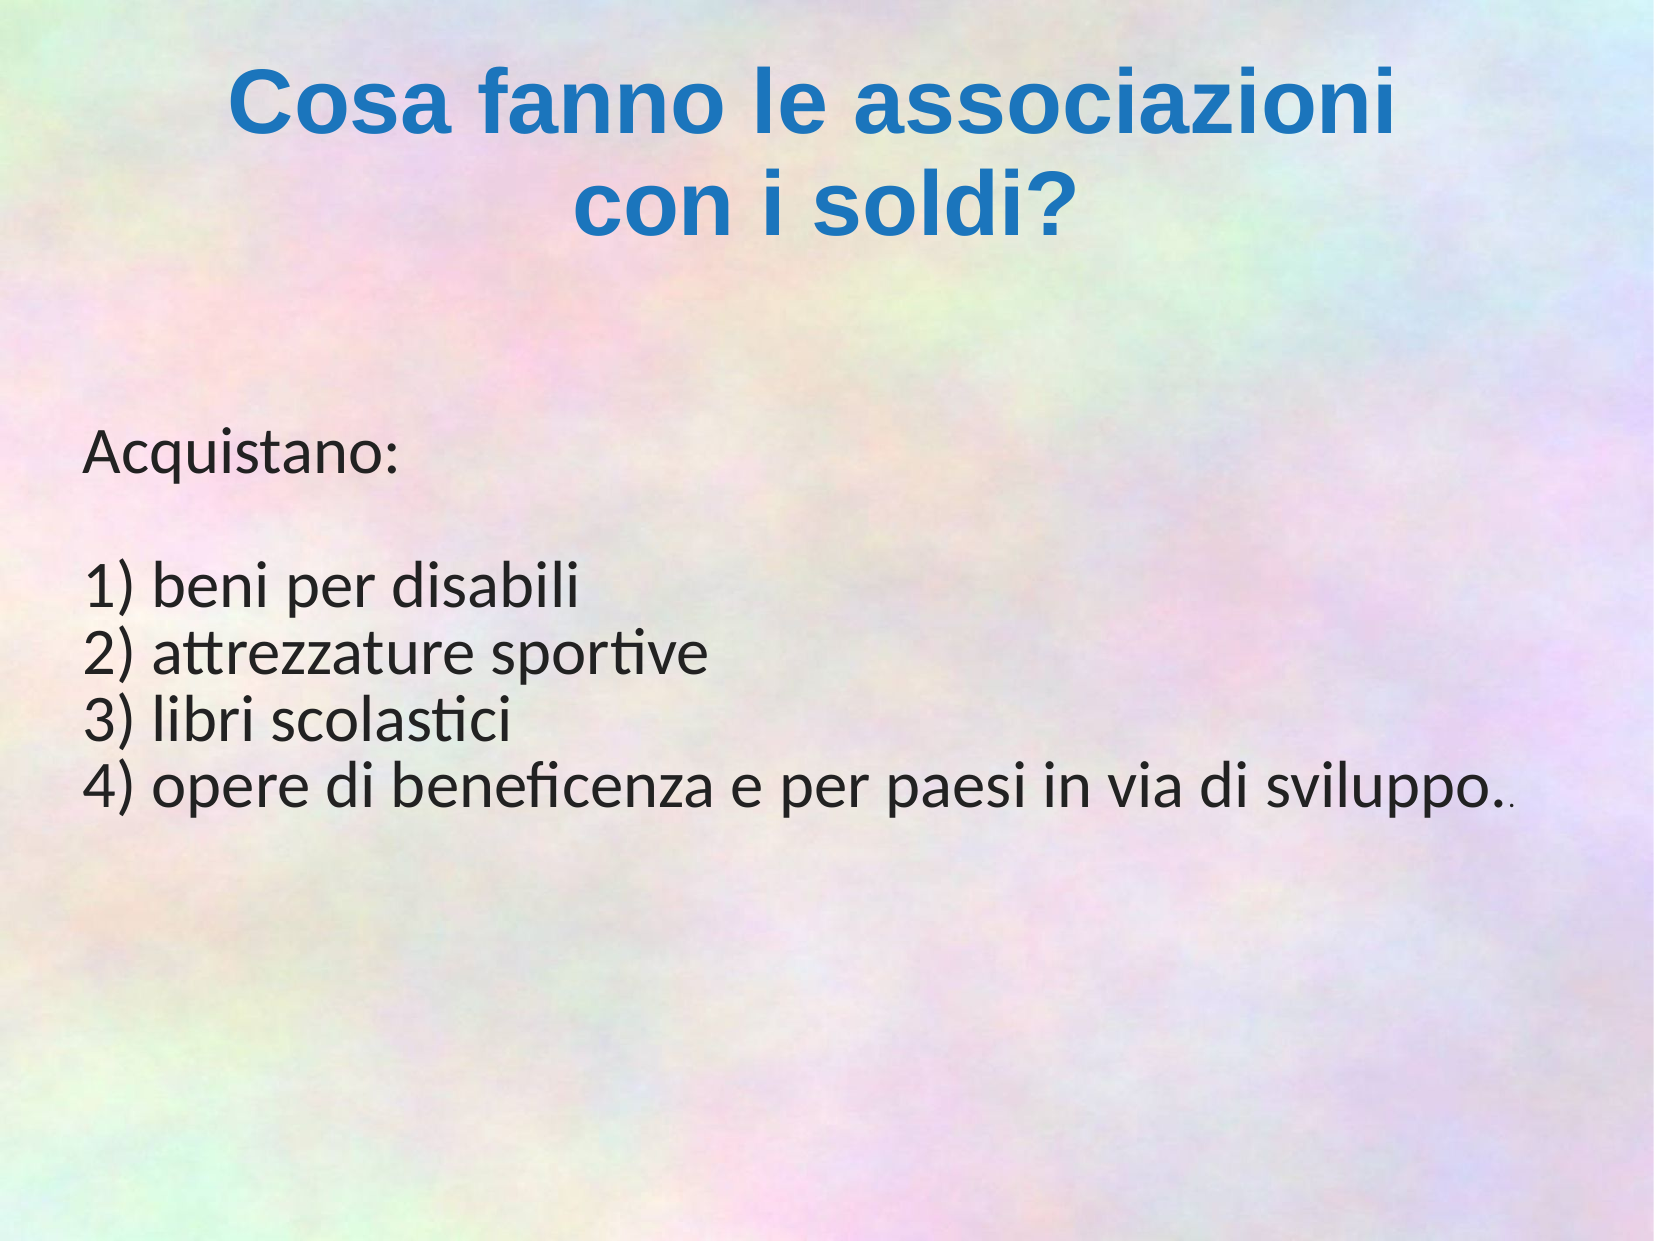

# Cosa fanno le associazioni con i soldi?
Acquistano:
1) beni per disabili
2) attrezzature sportive
3) libri scolastici
4) opere di beneficenza e per paesi in via di sviluppo..